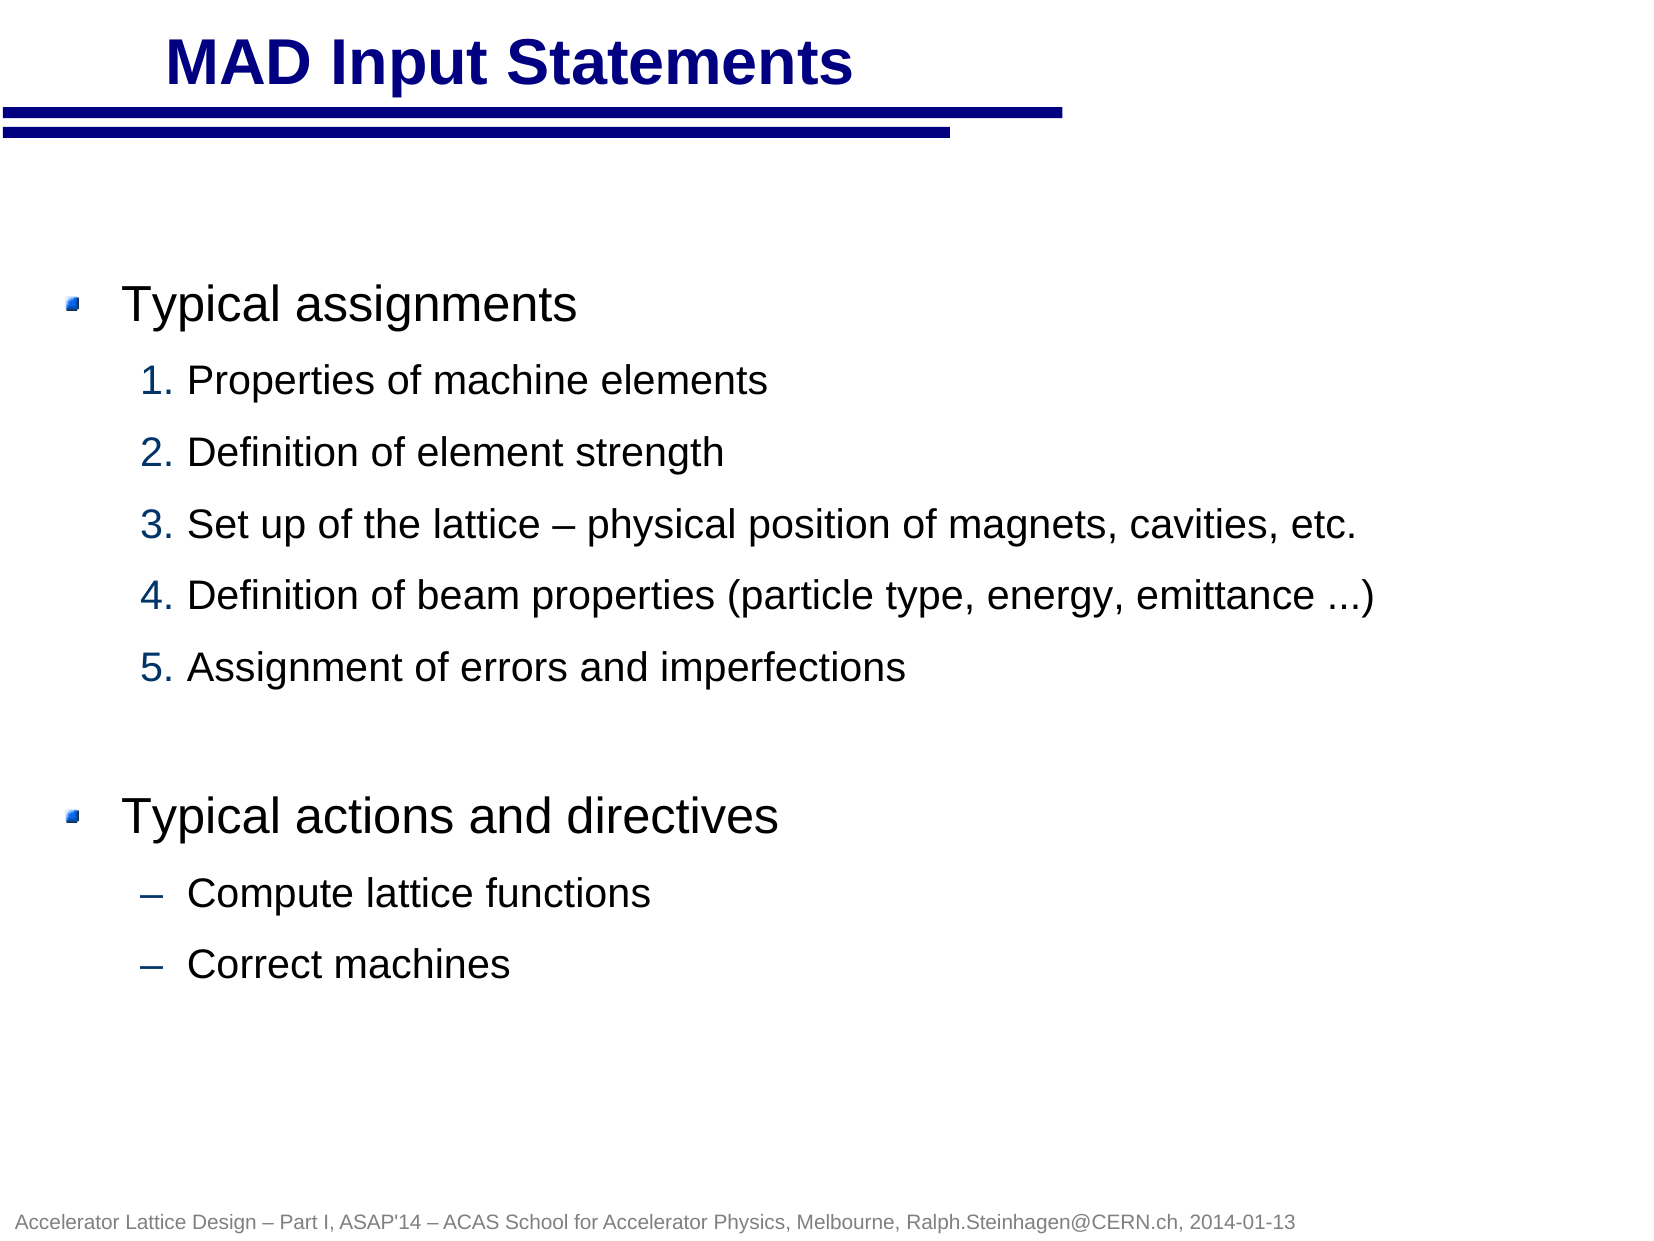

# MAD Input Statements
Typical assignments
Properties of machine elements
Definition of element strength
Set up of the lattice – physical position of magnets, cavities, etc.
Definition of beam properties (particle type, energy, emittance ...)
Assignment of errors and imperfections
Typical actions and directives
Compute lattice functions
Correct machines